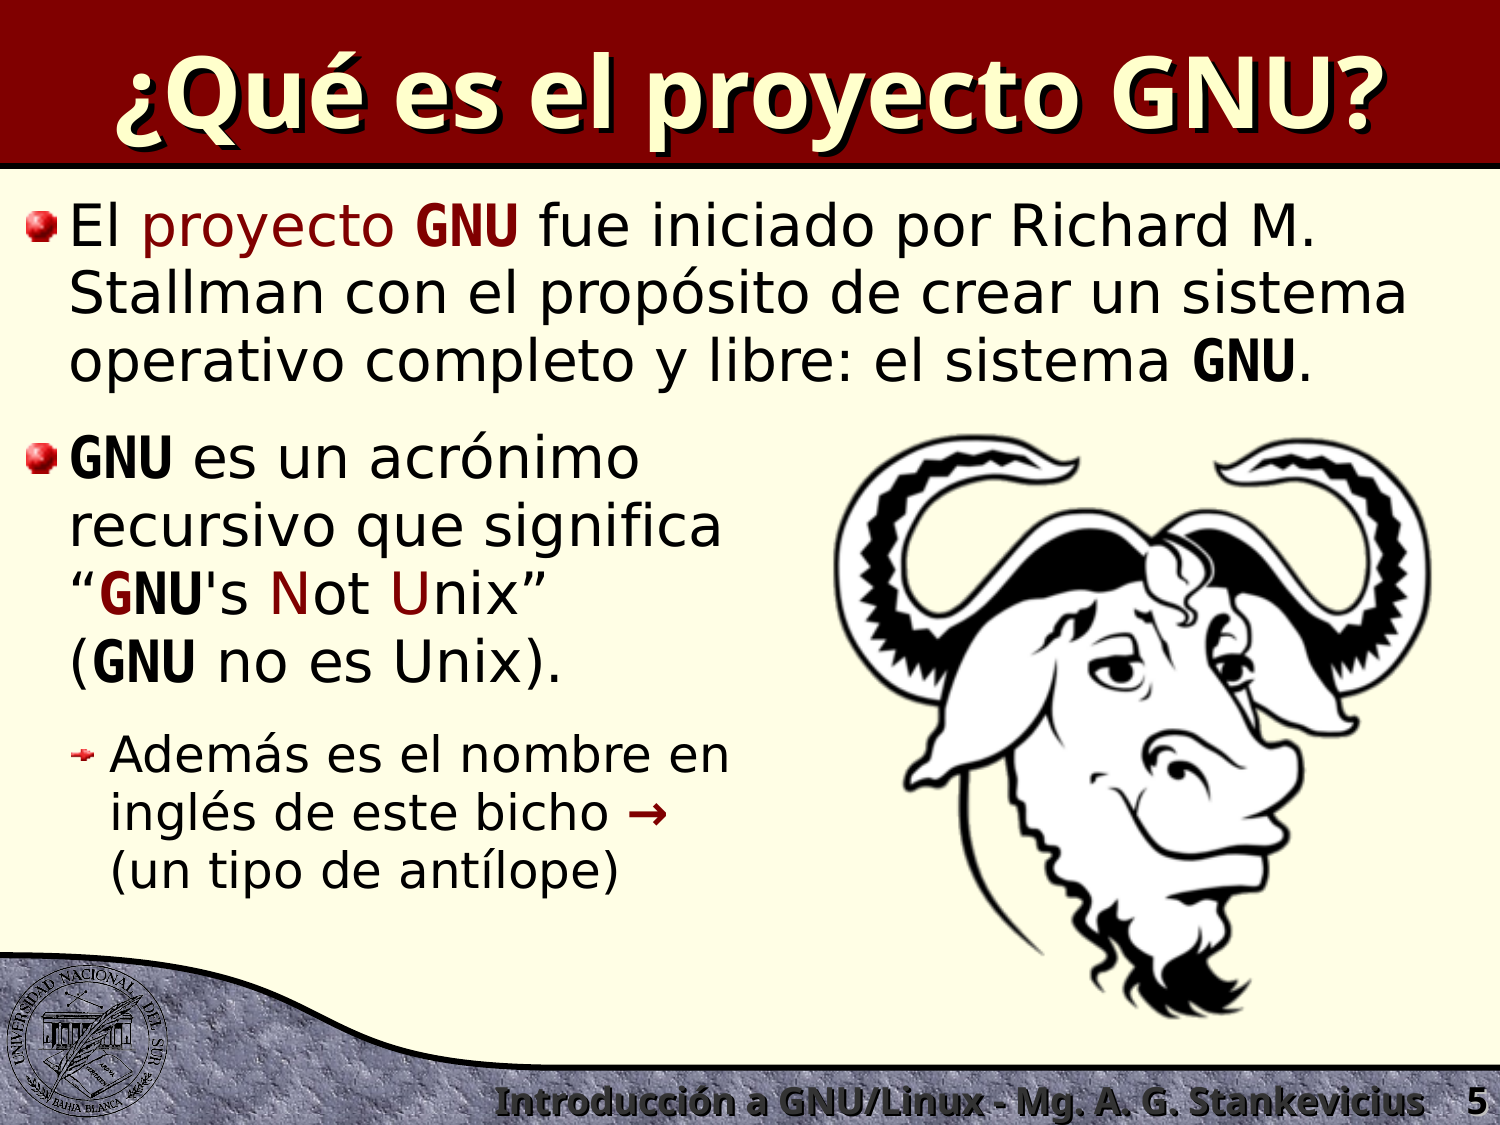

# ¿Qué es el proyecto GNU?
El proyecto GNU fue iniciado por Richard M. Stallman con el propósito de crear un sistema operativo completo y libre: el sistema GNU.
GNU es un acrónimo
recursivo que significa
“GNU's Not Unix”
(GNU no es Unix).
Además es el nombre en
inglés de este bicho →
(un tipo de antílope)
5